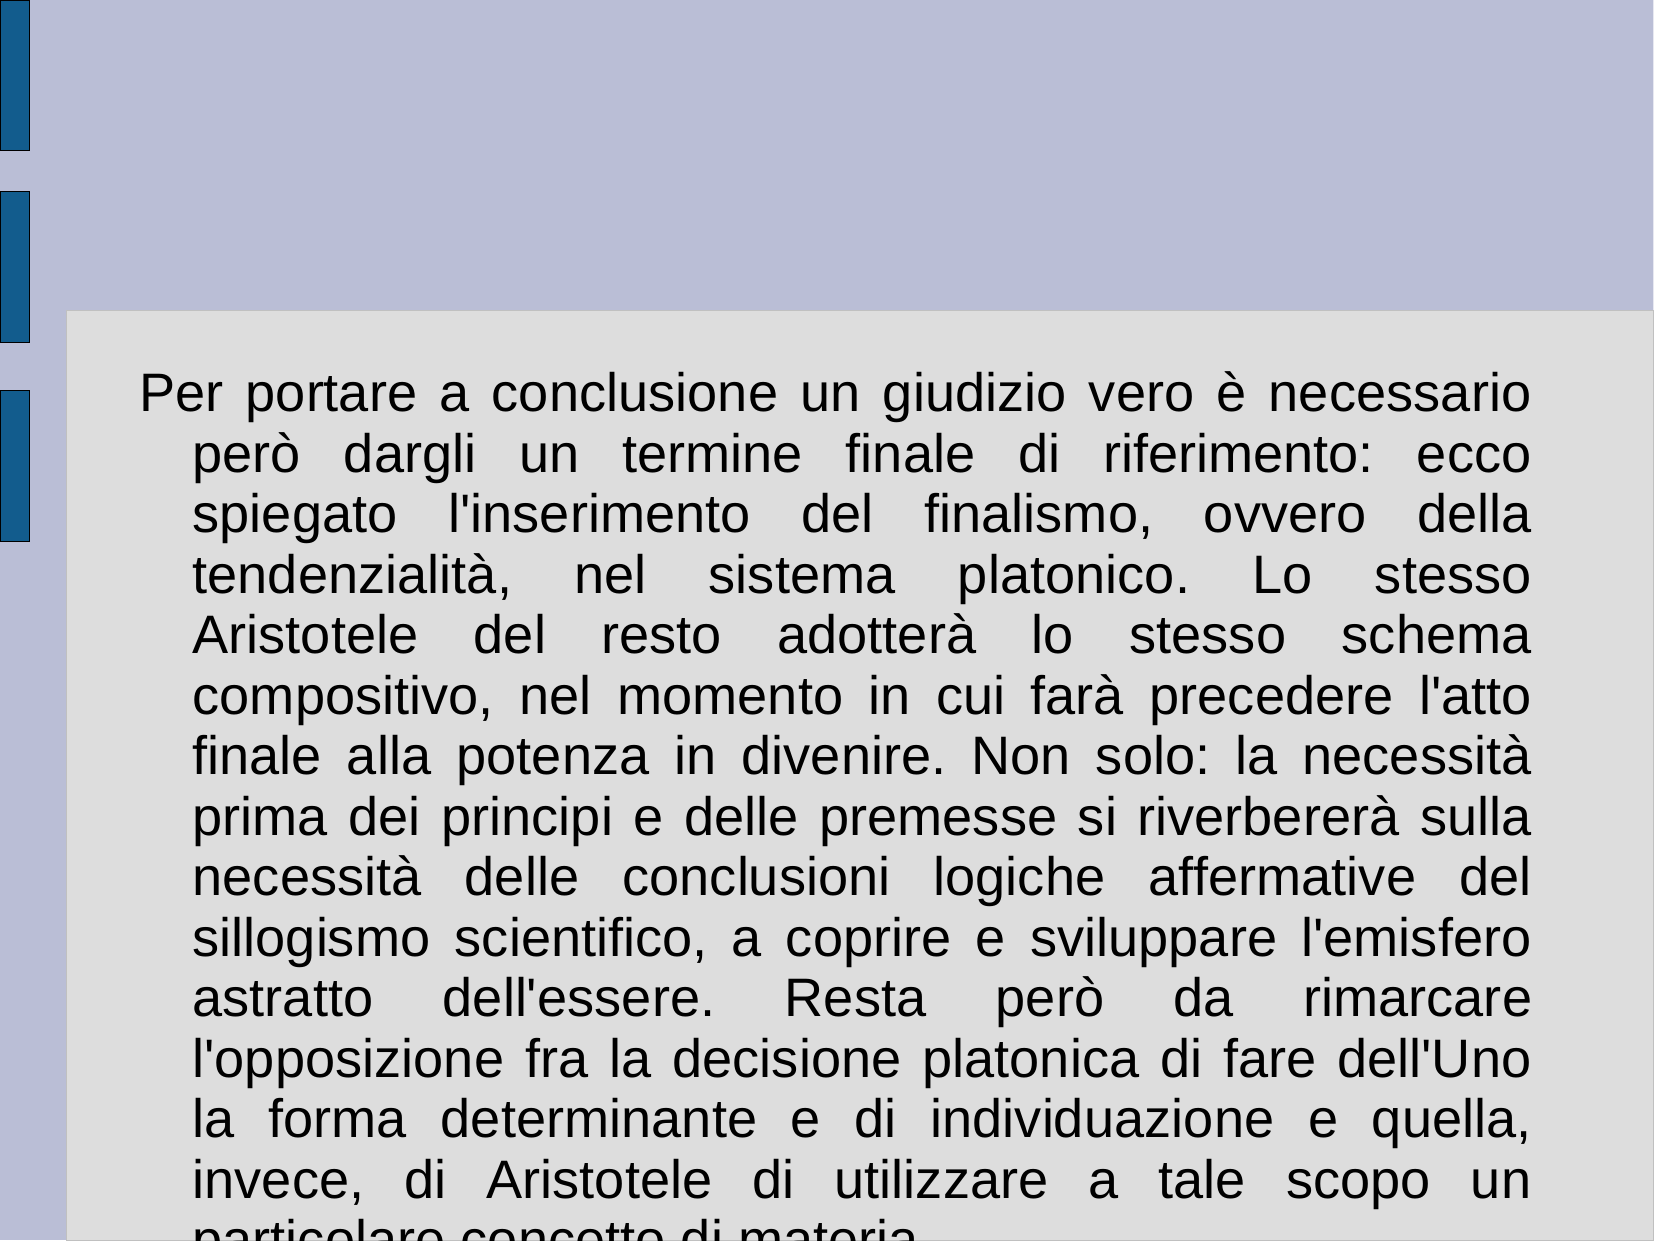

#
Per portare a conclusione un giudizio vero è necessario però dargli un termine finale di riferimento: ecco spiegato l'inserimento del finalismo, ovvero della tendenzialità, nel sistema platonico. Lo stesso Aristotele del resto adotterà lo stesso schema compositivo, nel momento in cui farà precedere l'atto finale alla potenza in divenire. Non solo: la necessità prima dei principi e delle premesse si riverbererà sulla necessità delle conclusioni logiche affermative del sillogismo scientifico, a coprire e sviluppare l'emisfero astratto dell'essere. Resta però da rimarcare l'opposizione fra la decisione platonica di fare dell'Uno la forma determinante e di individuazione e quella, invece, di Aristotele di utilizzare a tale scopo un particolare concetto di materia.